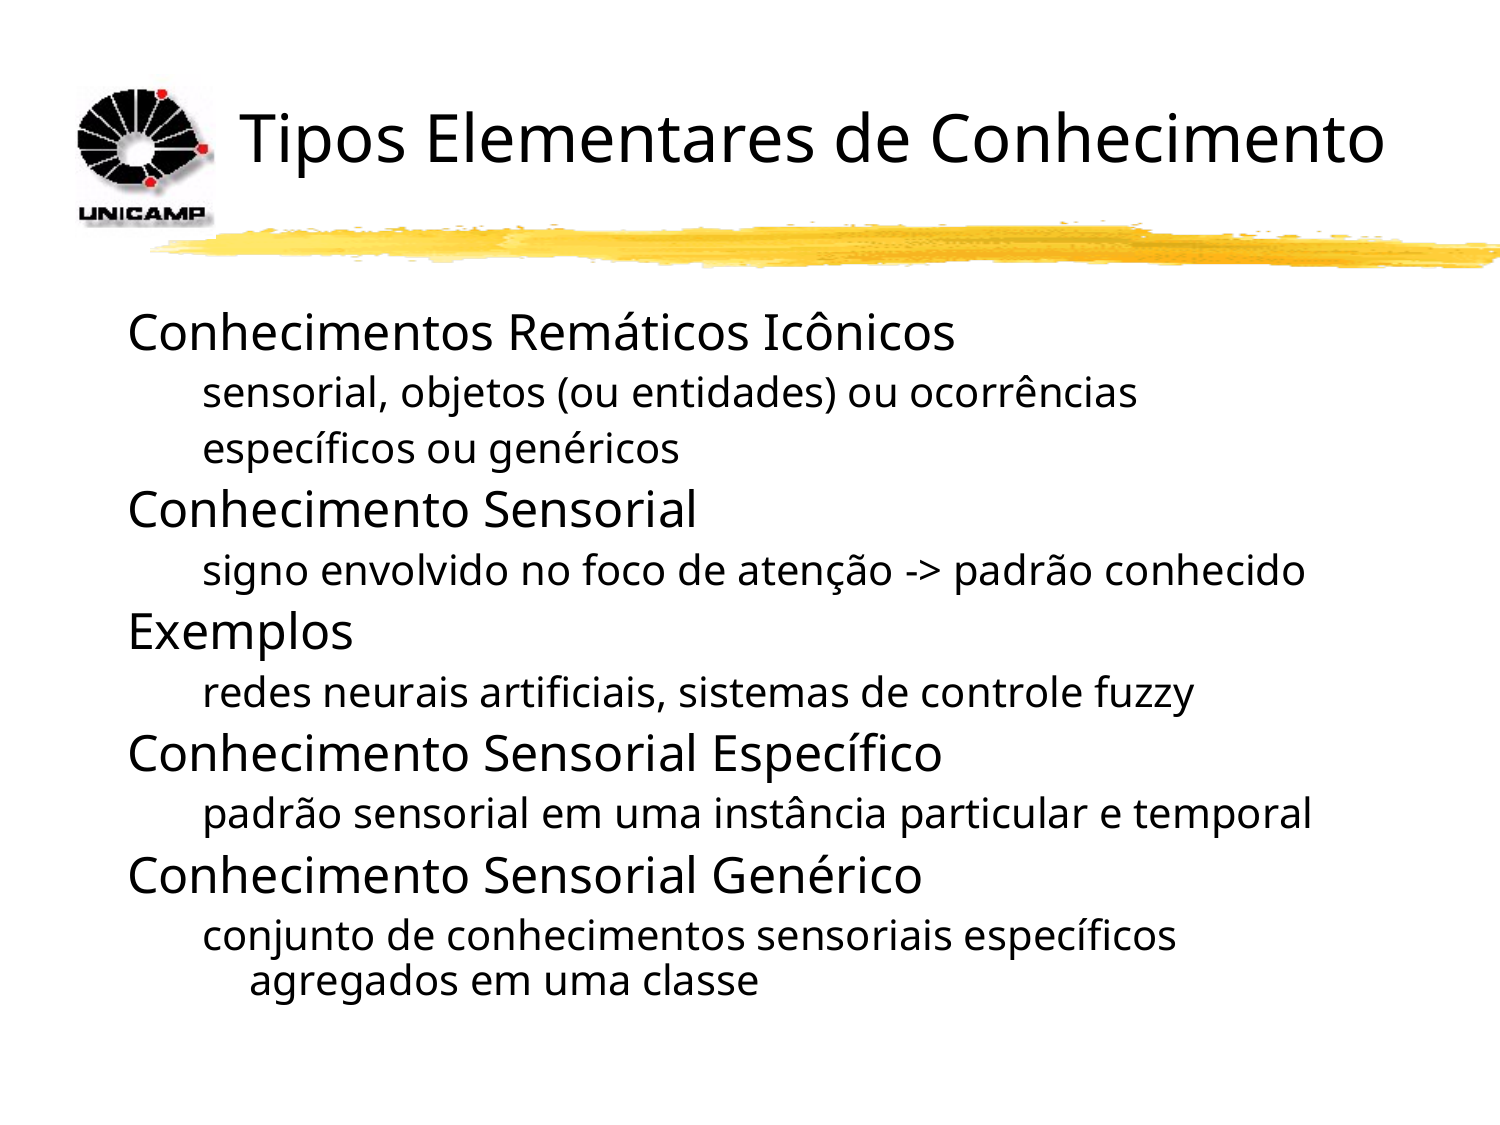

Tipos Elementares de Conhecimento
Conhecimentos Remáticos Icônicos
sensorial, objetos (ou entidades) ou ocorrências
específicos ou genéricos
Conhecimento Sensorial
signo envolvido no foco de atenção -> padrão conhecido
Exemplos
redes neurais artificiais, sistemas de controle fuzzy
Conhecimento Sensorial Específico
padrão sensorial em uma instância particular e temporal
Conhecimento Sensorial Genérico
conjunto de conhecimentos sensoriais específicos agregados em uma classe